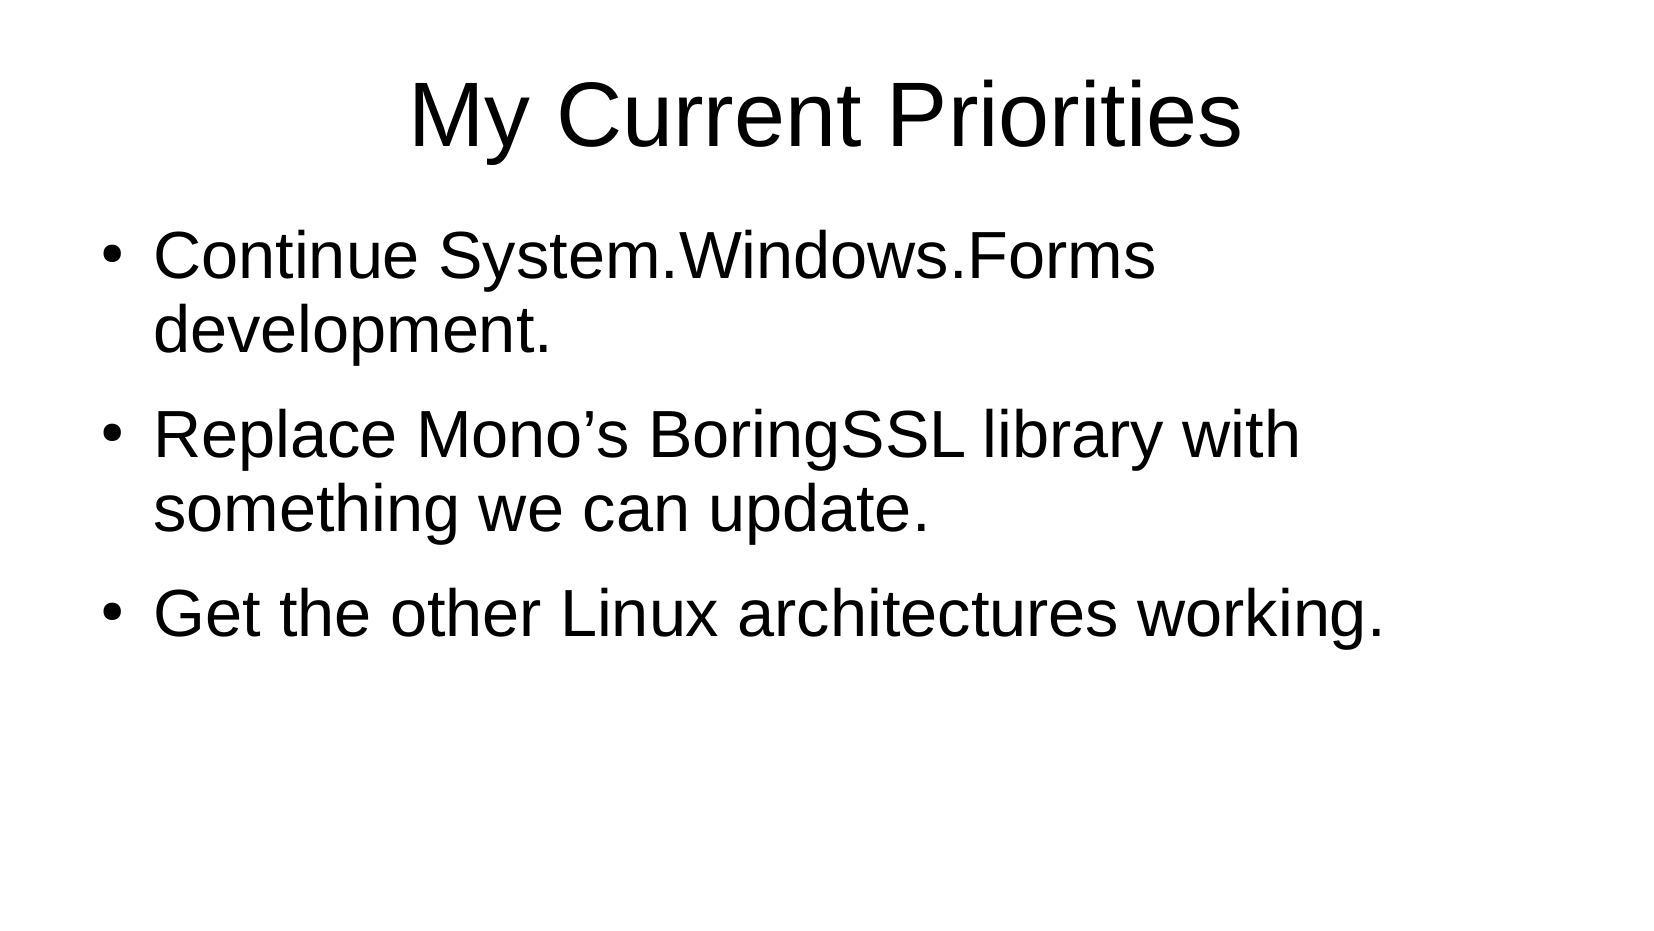

# My Current Priorities
Continue System.Windows.Forms development.
Replace Mono’s BoringSSL library with something we can update.
Get the other Linux architectures working.